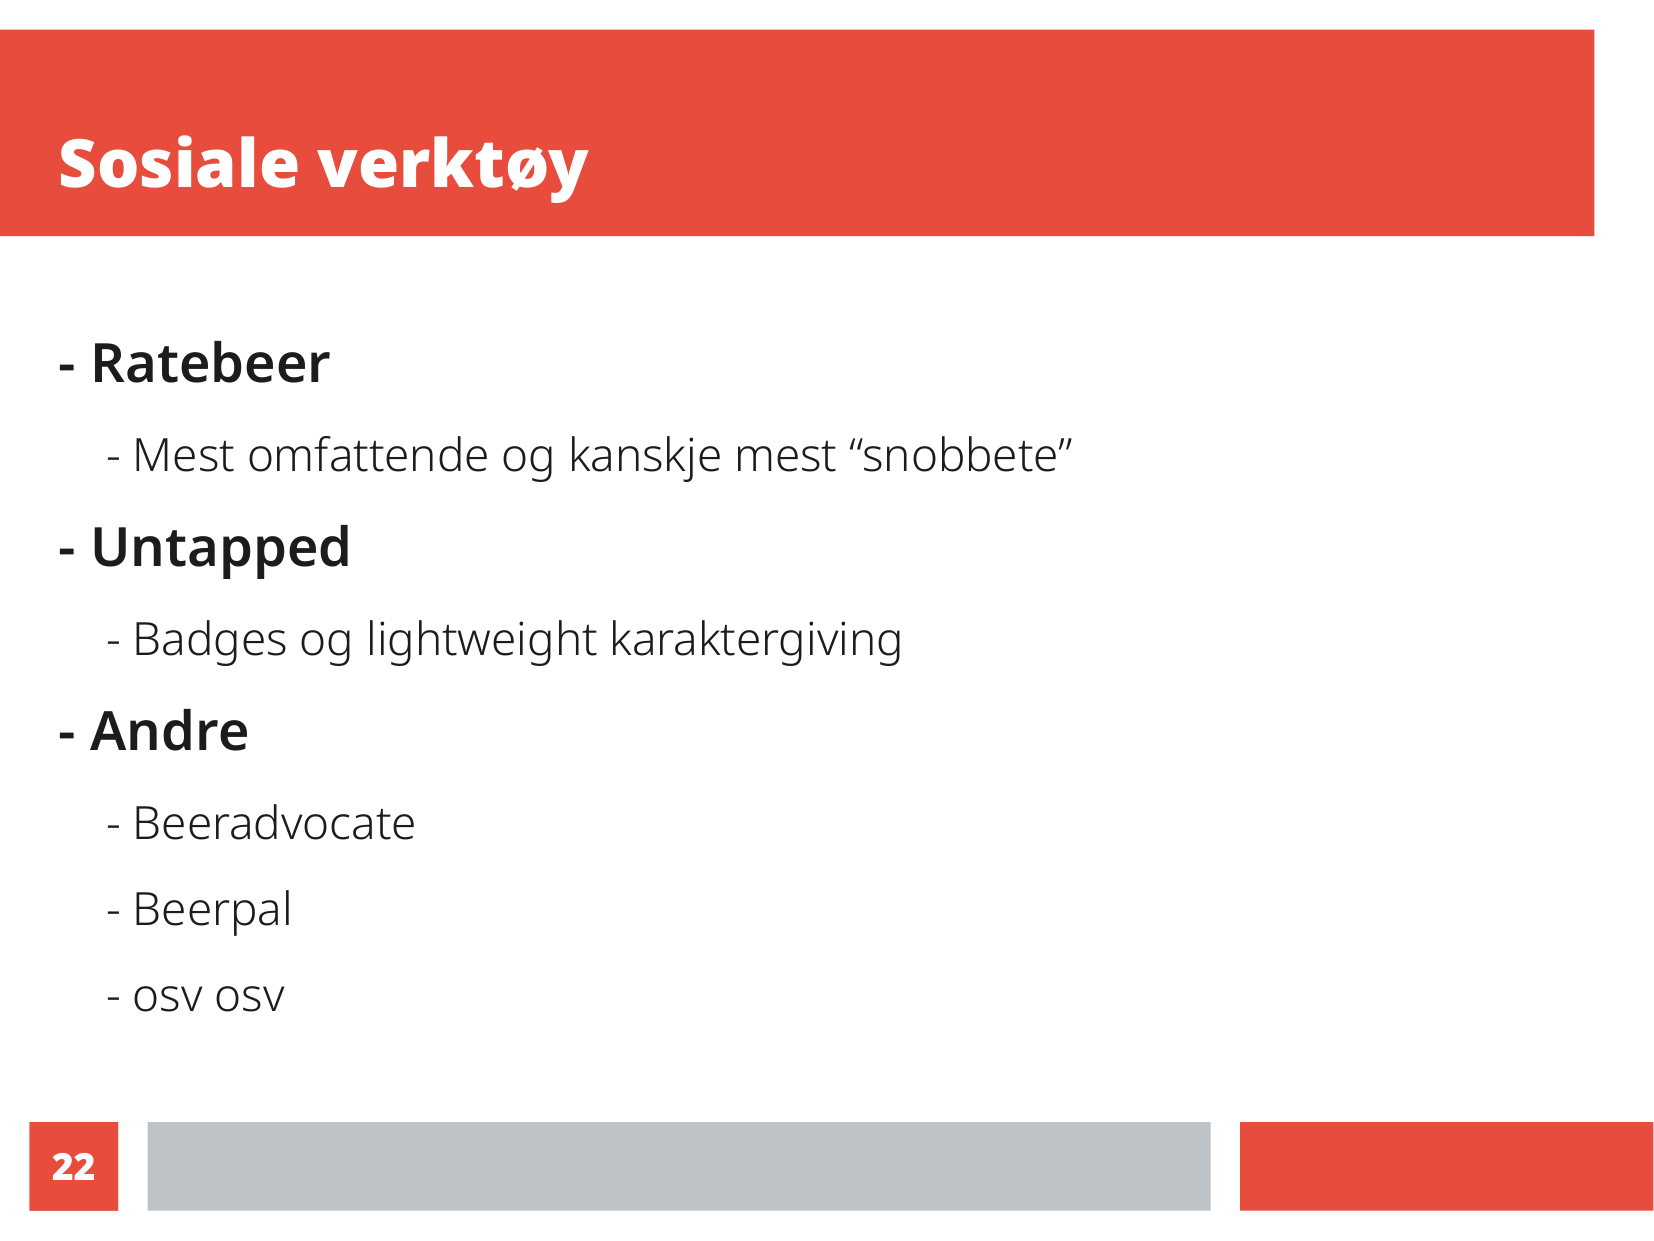

# Sosiale verktøy
- Ratebeer
- Mest omfattende og kanskje mest “snobbete”
- Untapped
- Badges og lightweight karaktergiving
- Andre
- Beeradvocate
- Beerpal
- osv osv
22